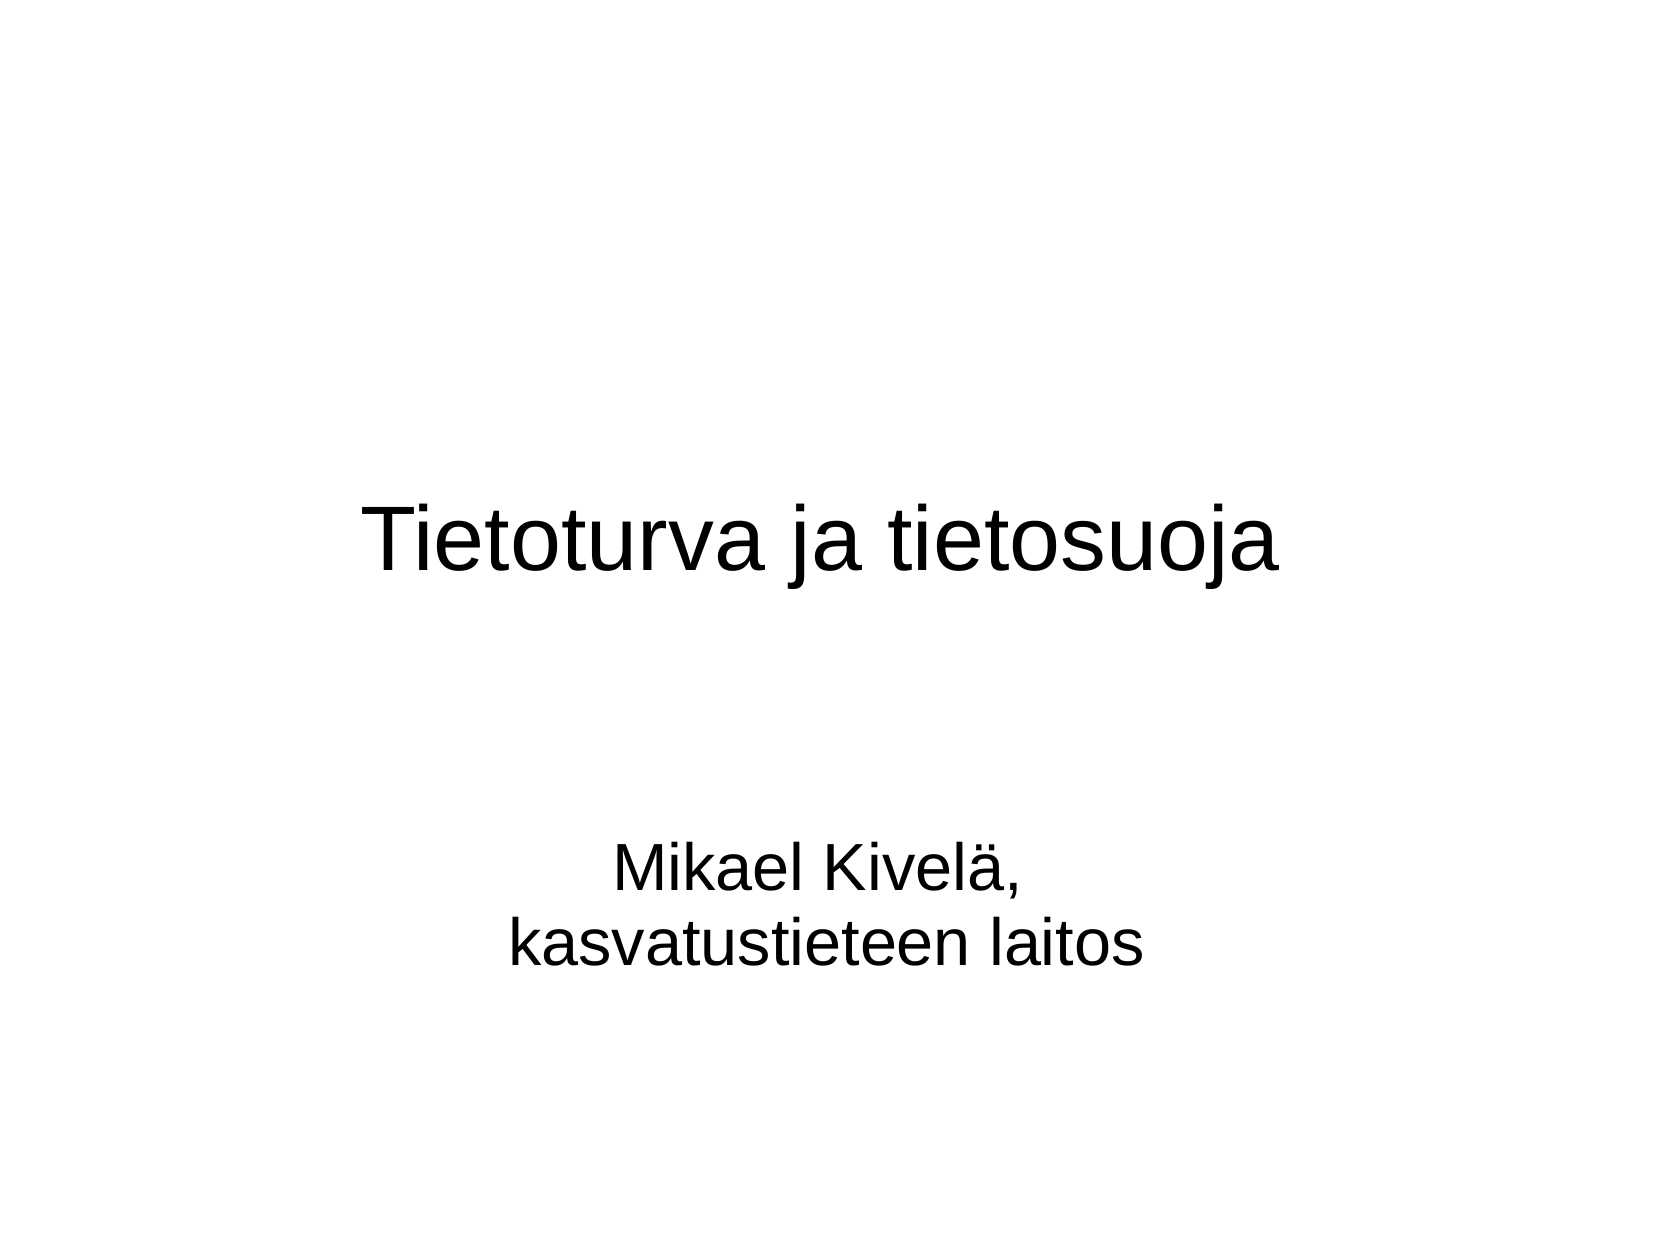

# Tietoturva ja tietosuoja
Mikael Kivelä,
kasvatustieteen laitos